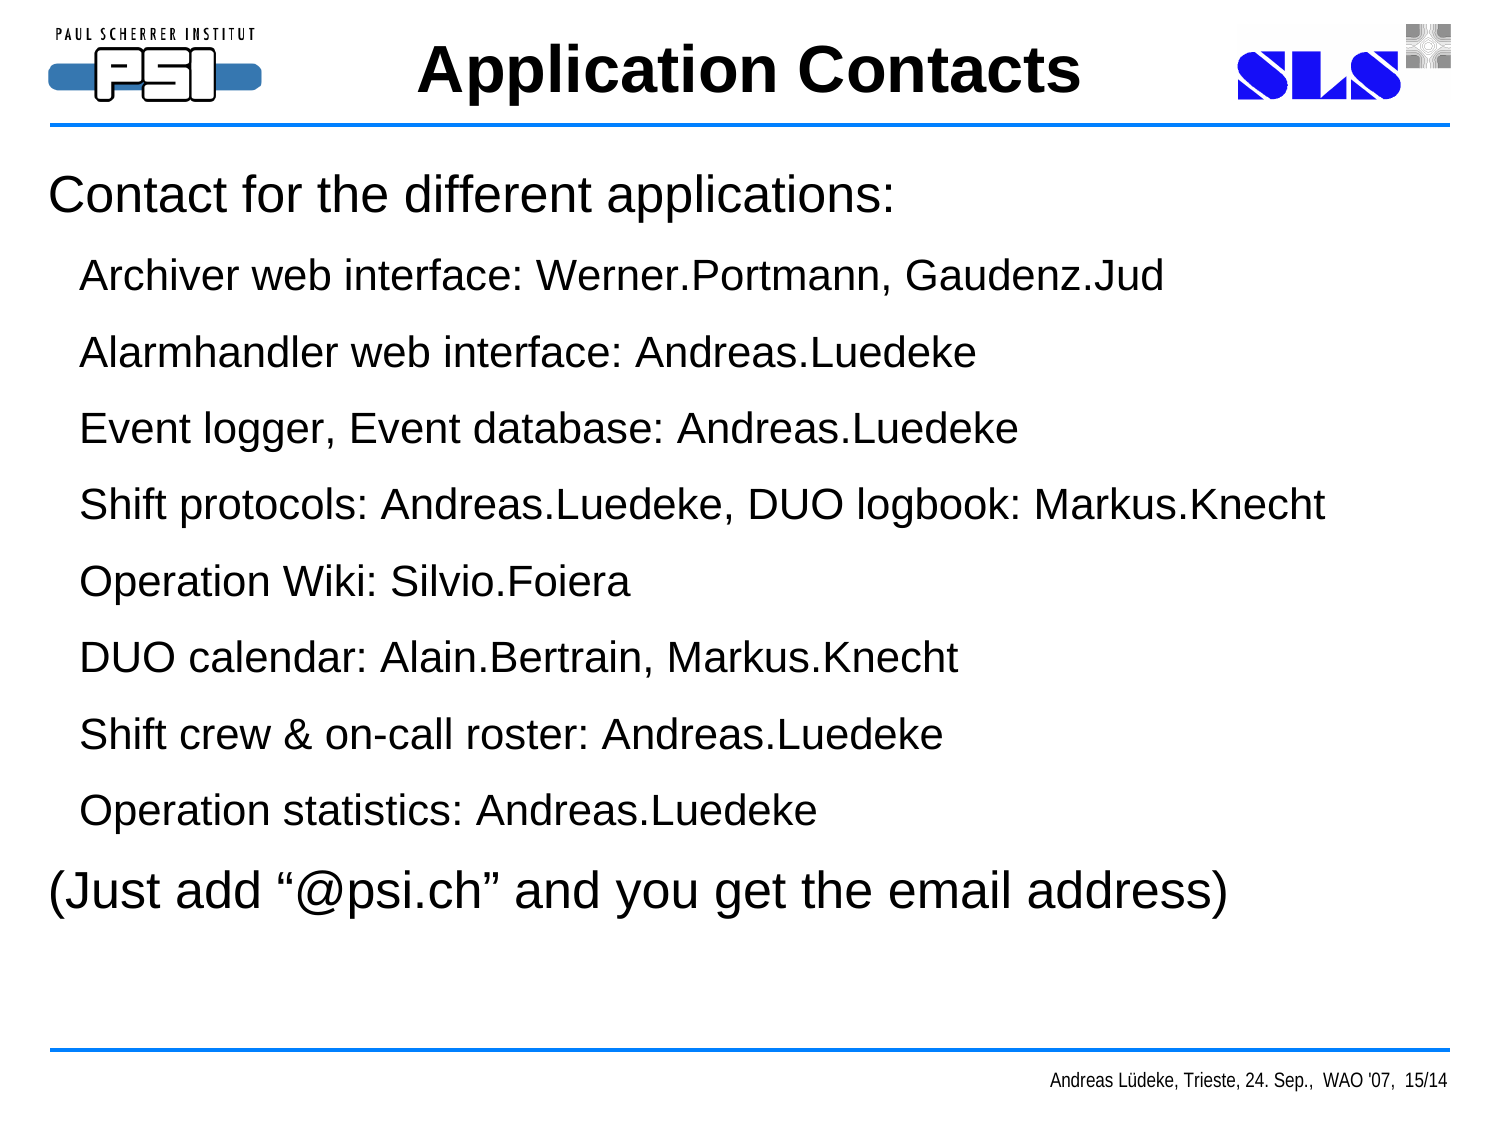

# Application Contacts
Contact for the different applications:
Archiver web interface: Werner.Portmann, Gaudenz.Jud
Alarmhandler web interface: Andreas.Luedeke
Event logger, Event database: Andreas.Luedeke
Shift protocols: Andreas.Luedeke, DUO logbook: Markus.Knecht
Operation Wiki: Silvio.Foiera
DUO calendar: Alain.Bertrain, Markus.Knecht
Shift crew & on-call roster: Andreas.Luedeke
Operation statistics: Andreas.Luedeke
(Just add “@psi.ch” and you get the email address)